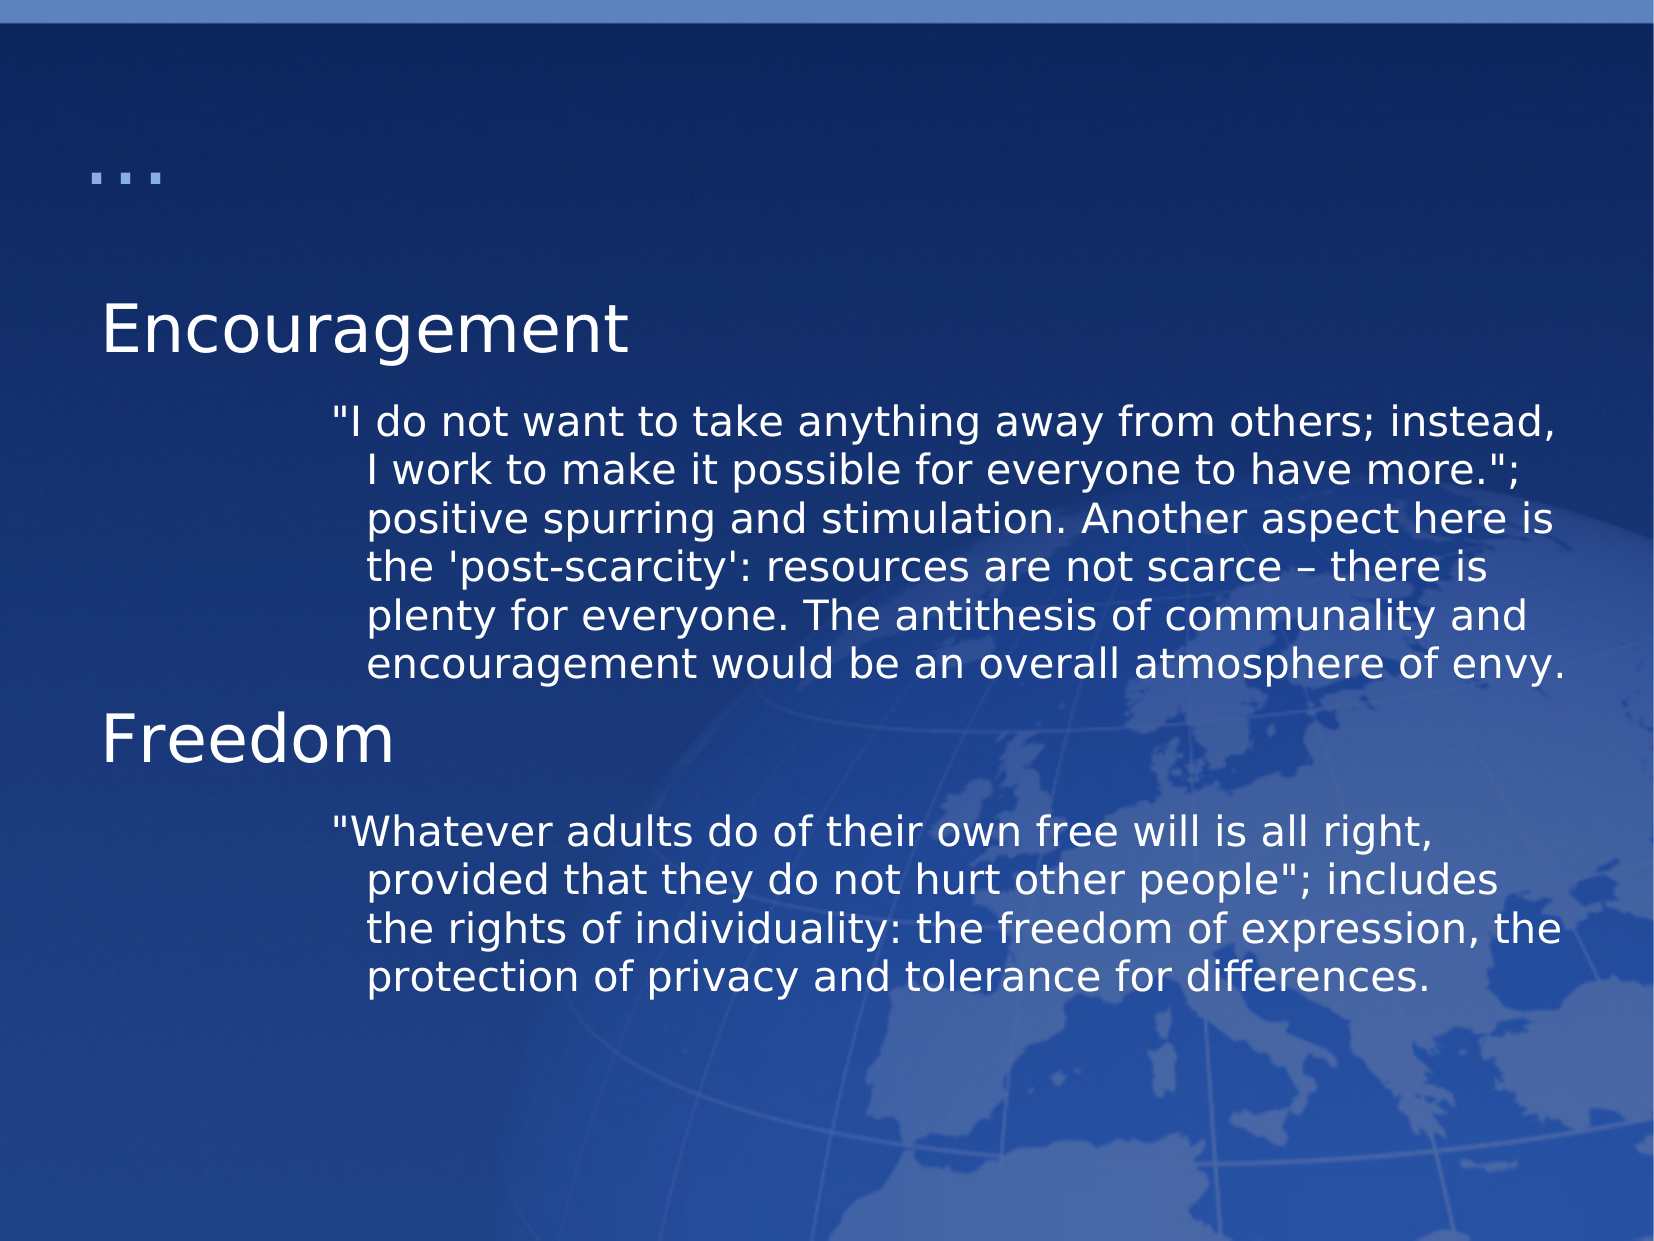

# ...
Encouragement
"I do not want to take anything away from others; instead, I work to make it possible for everyone to have more."; positive spurring and stimulation. Another aspect here is the 'post-scarcity': resources are not scarce – there is plenty for everyone. The antithesis of communality and encouragement would be an overall atmosphere of envy.
Freedom
"Whatever adults do of their own free will is all right, provided that they do not hurt other people"; includes the rights of individuality: the freedom of expression, the protection of privacy and tolerance for differences.